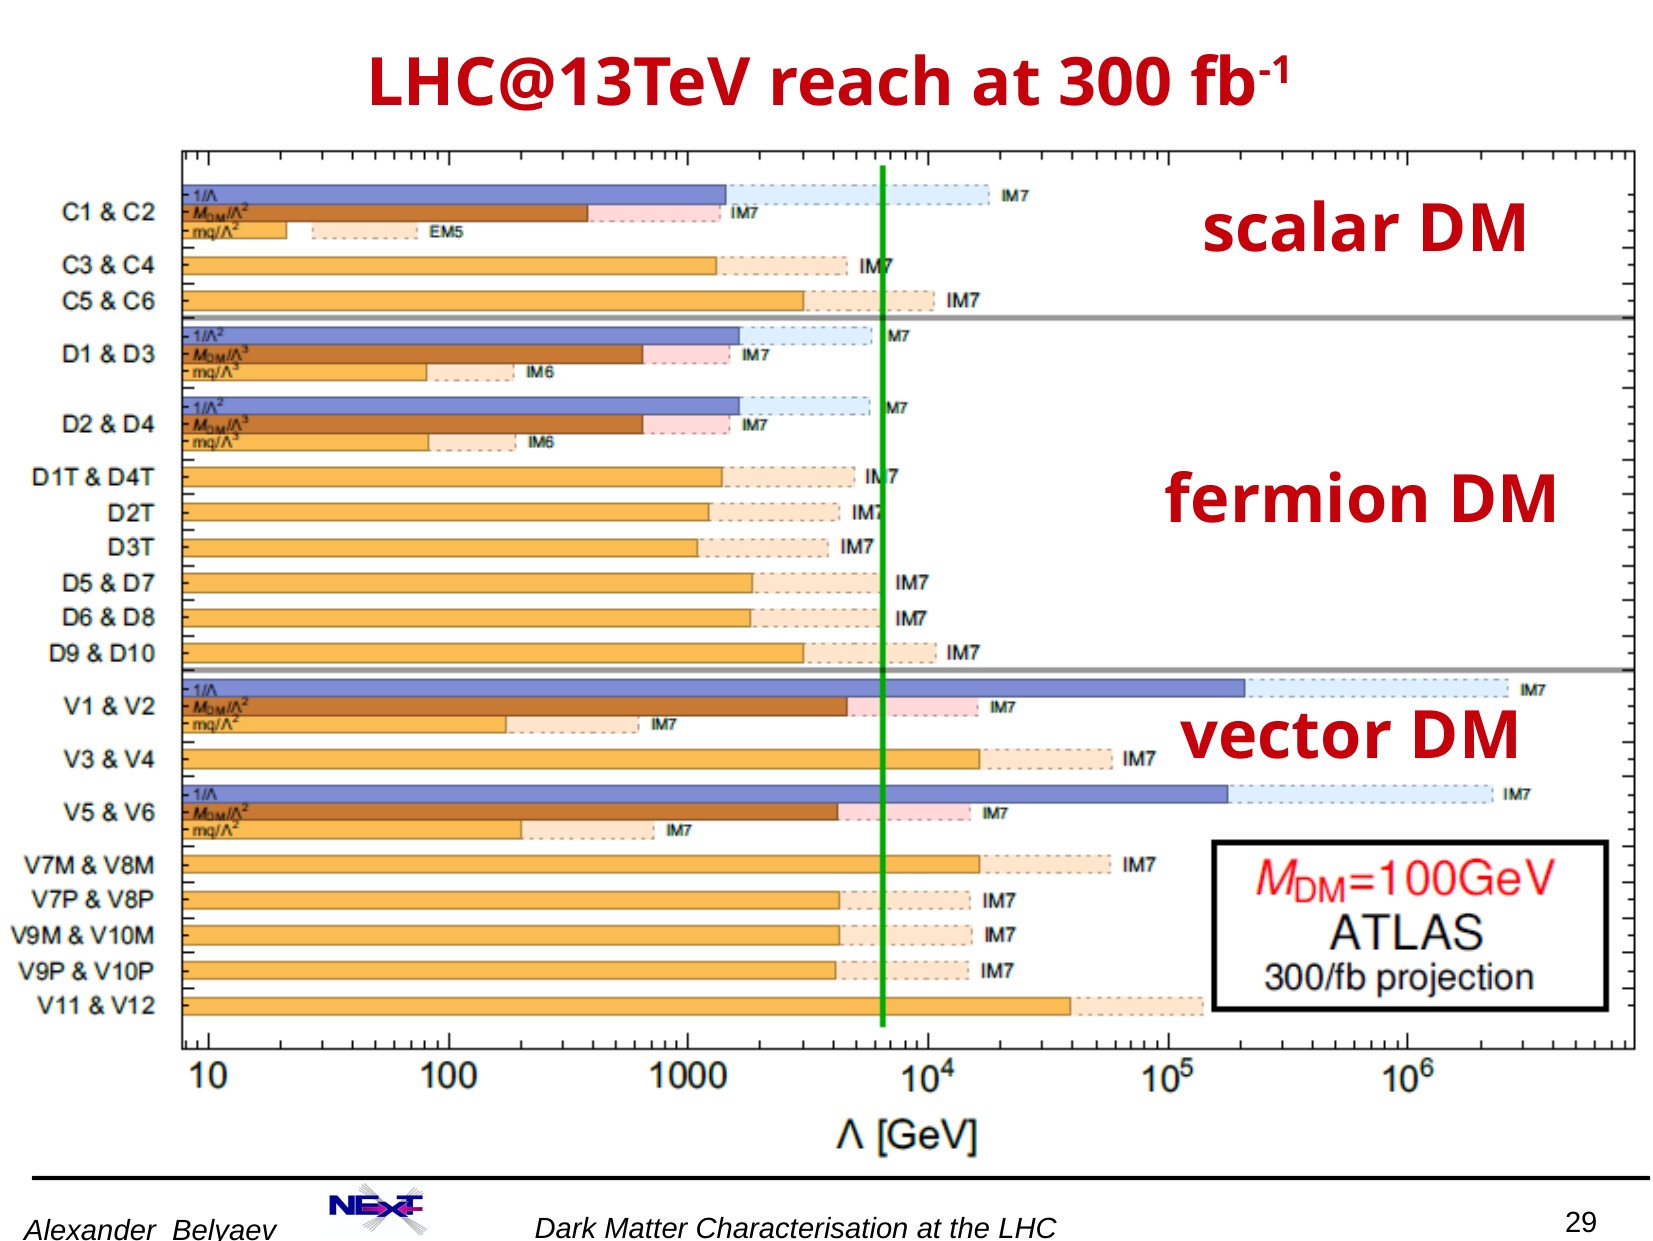

# LHC@13TeV reach at 300 fb-1
scalar DM
 fermion DM
 vector DM